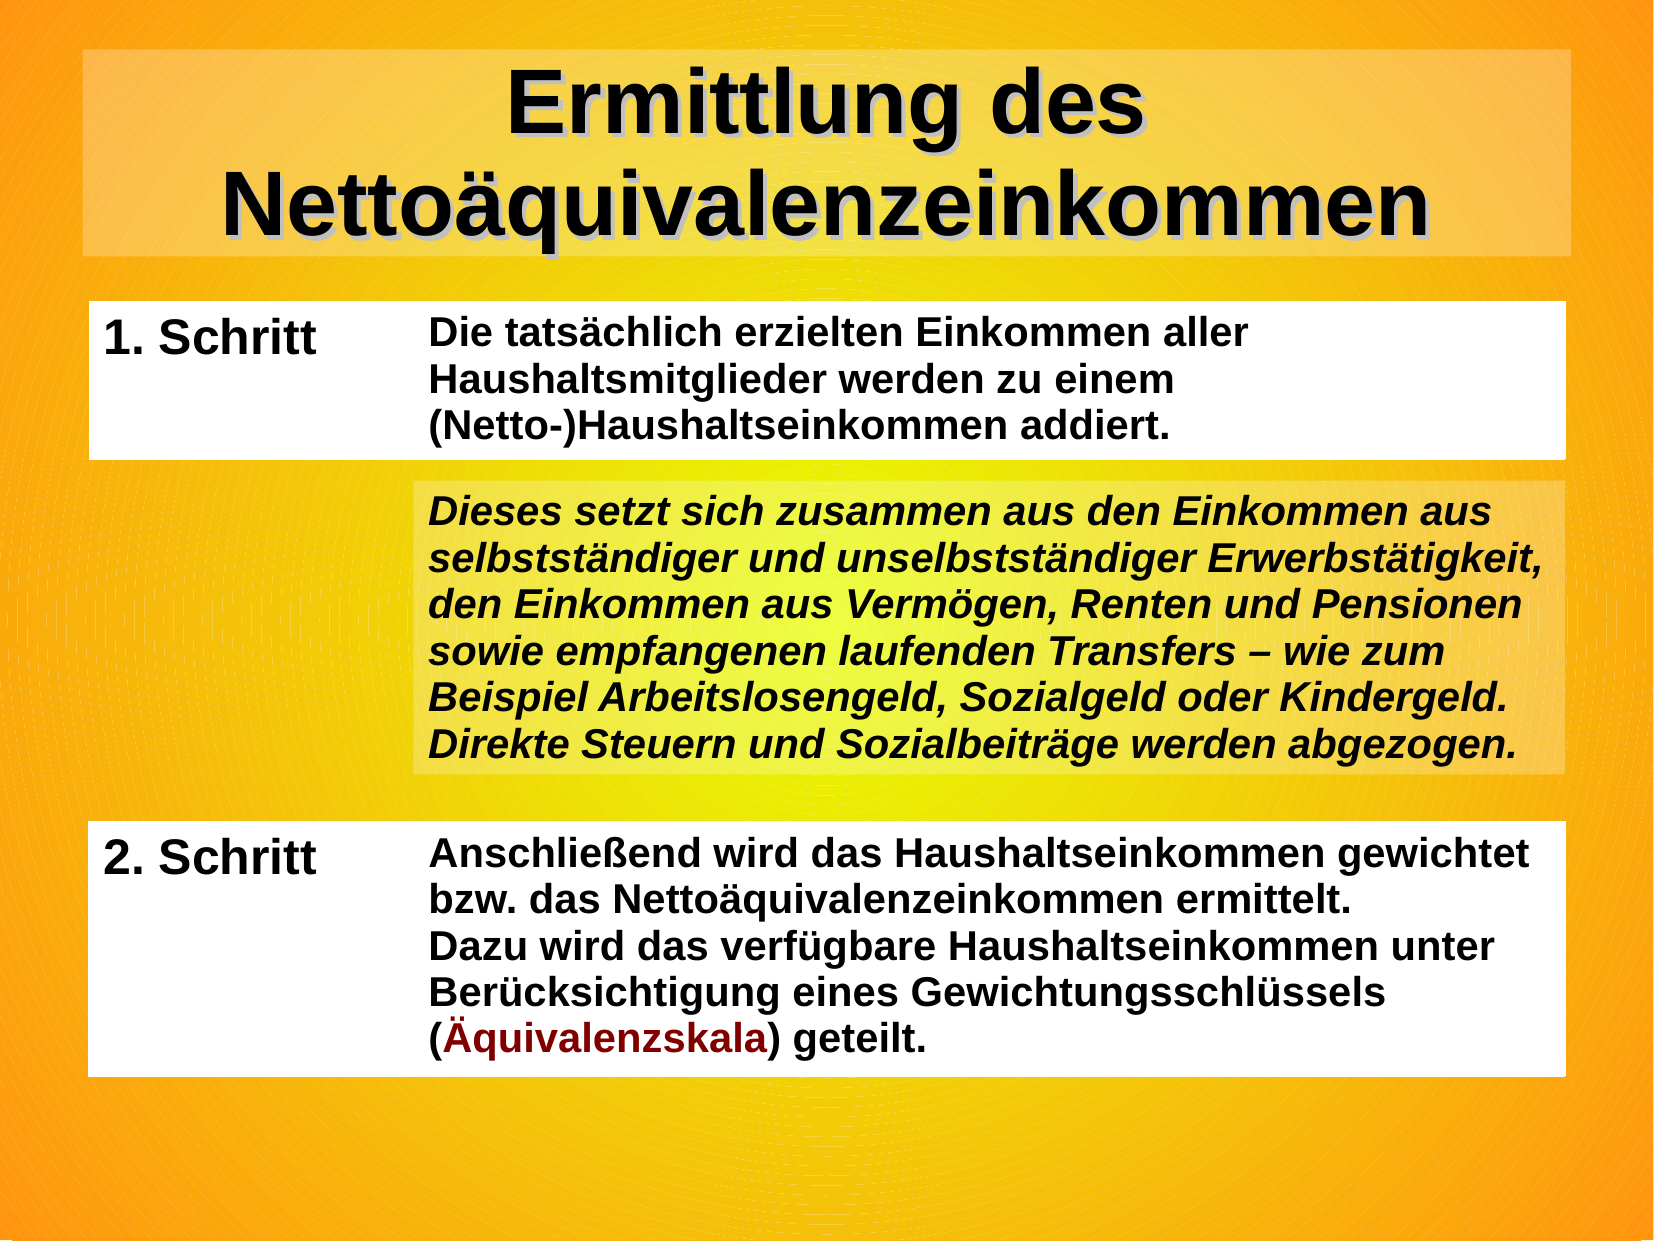

# Ermittlung des Nettoäquivalenzeinkommen
| 1. Schritt | Die tatsächlich erzielten Einkommen aller Haushaltsmitglieder werden zu einem (Netto-)Haushaltseinkommen addiert. |
| --- | --- |
Dieses setzt sich zusammen aus den Einkommen aus selbstständiger und unselbstständiger Erwerbstätigkeit, den Einkommen aus Vermögen, Renten und Pensionen sowie empfangenen laufenden Transfers – wie zum Beispiel Arbeitslosengeld, Sozialgeld oder Kindergeld. Direkte Steuern und Sozialbeiträge werden abgezogen.
| 2. Schritt | Anschließend wird das Haushaltseinkommen gewichtet bzw. das Nettoäquivalenzeinkommen ermittelt. Dazu wird das verfügbare Haushaltseinkommen unter Berücksichtigung eines Gewichtungsschlüssels (Äquivalenzskala) geteilt. |
| --- | --- |